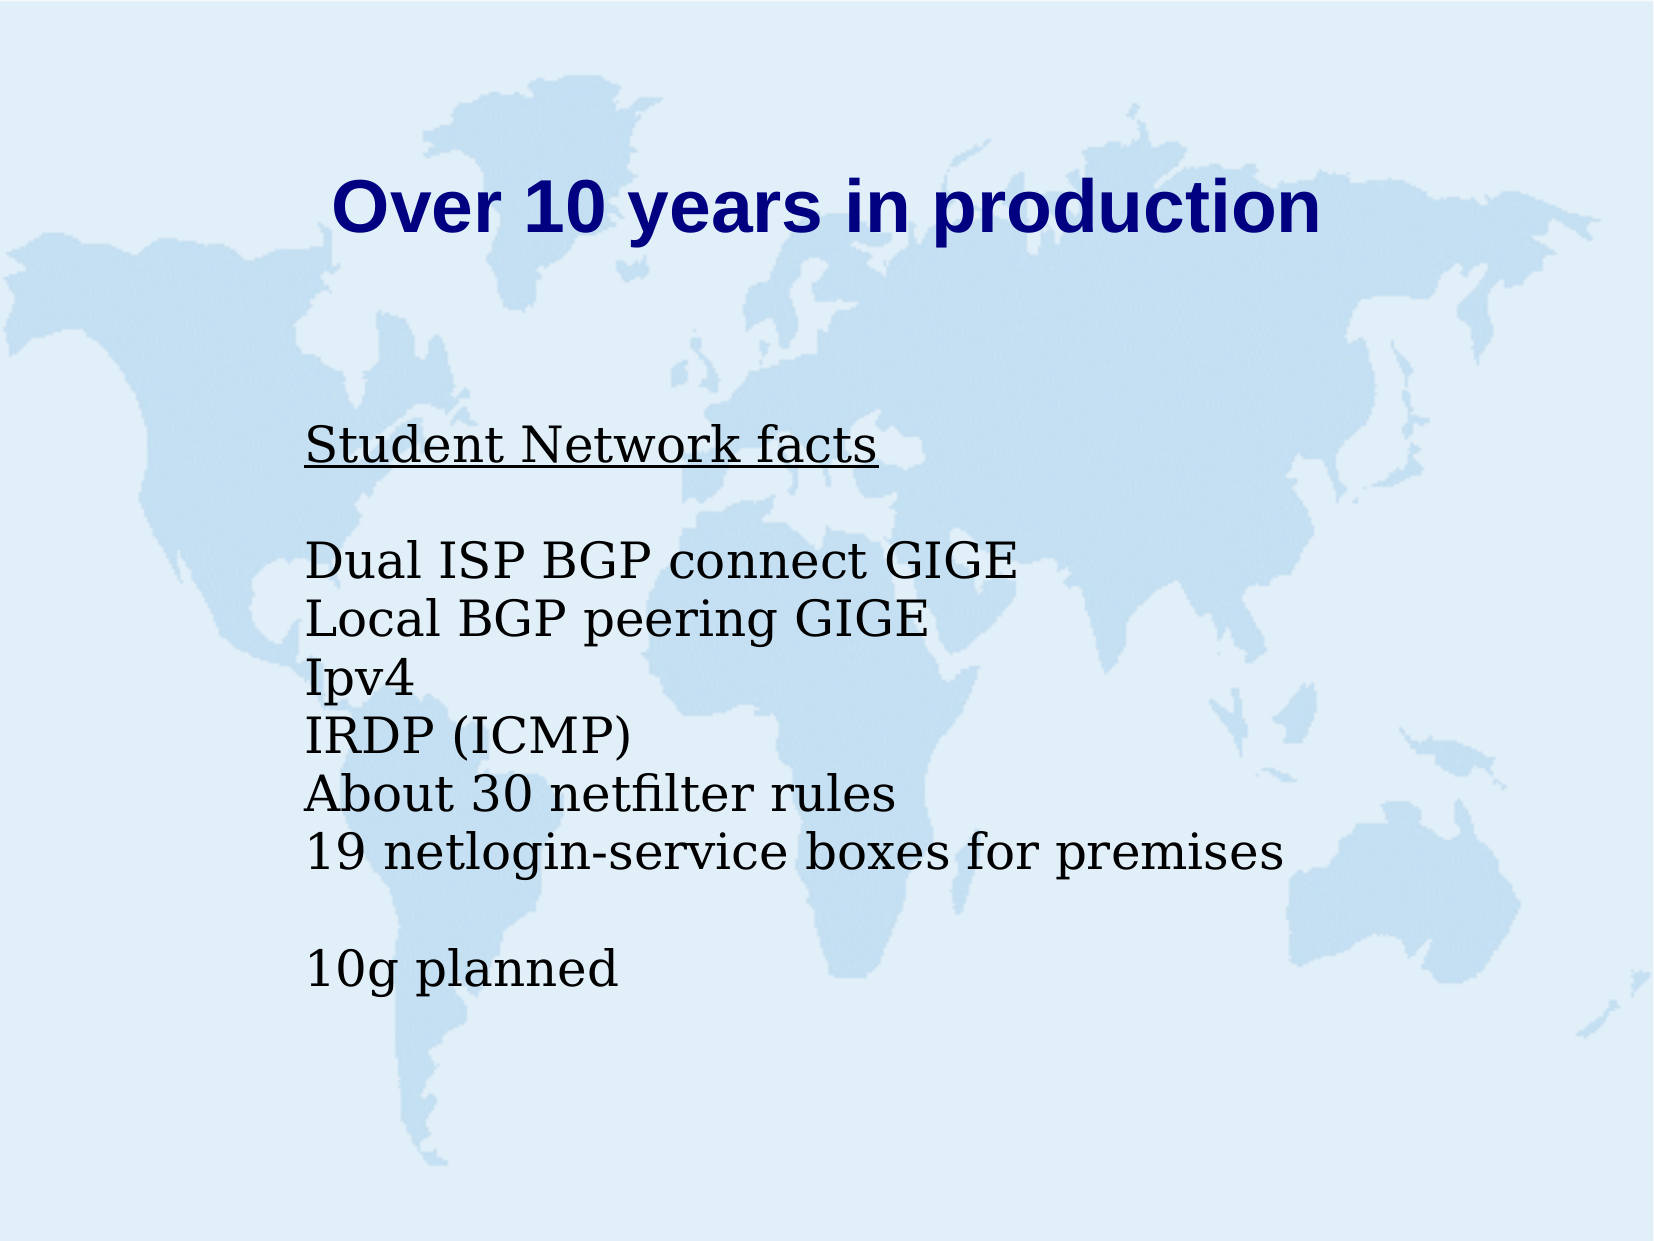

# Over 10 years in production
Student Network facts
Dual ISP BGP connect GIGE
Local BGP peering GIGE
Ipv4
IRDP (ICMP)
About 30 netfilter rules
19 netlogin-service boxes for premises
10g planned